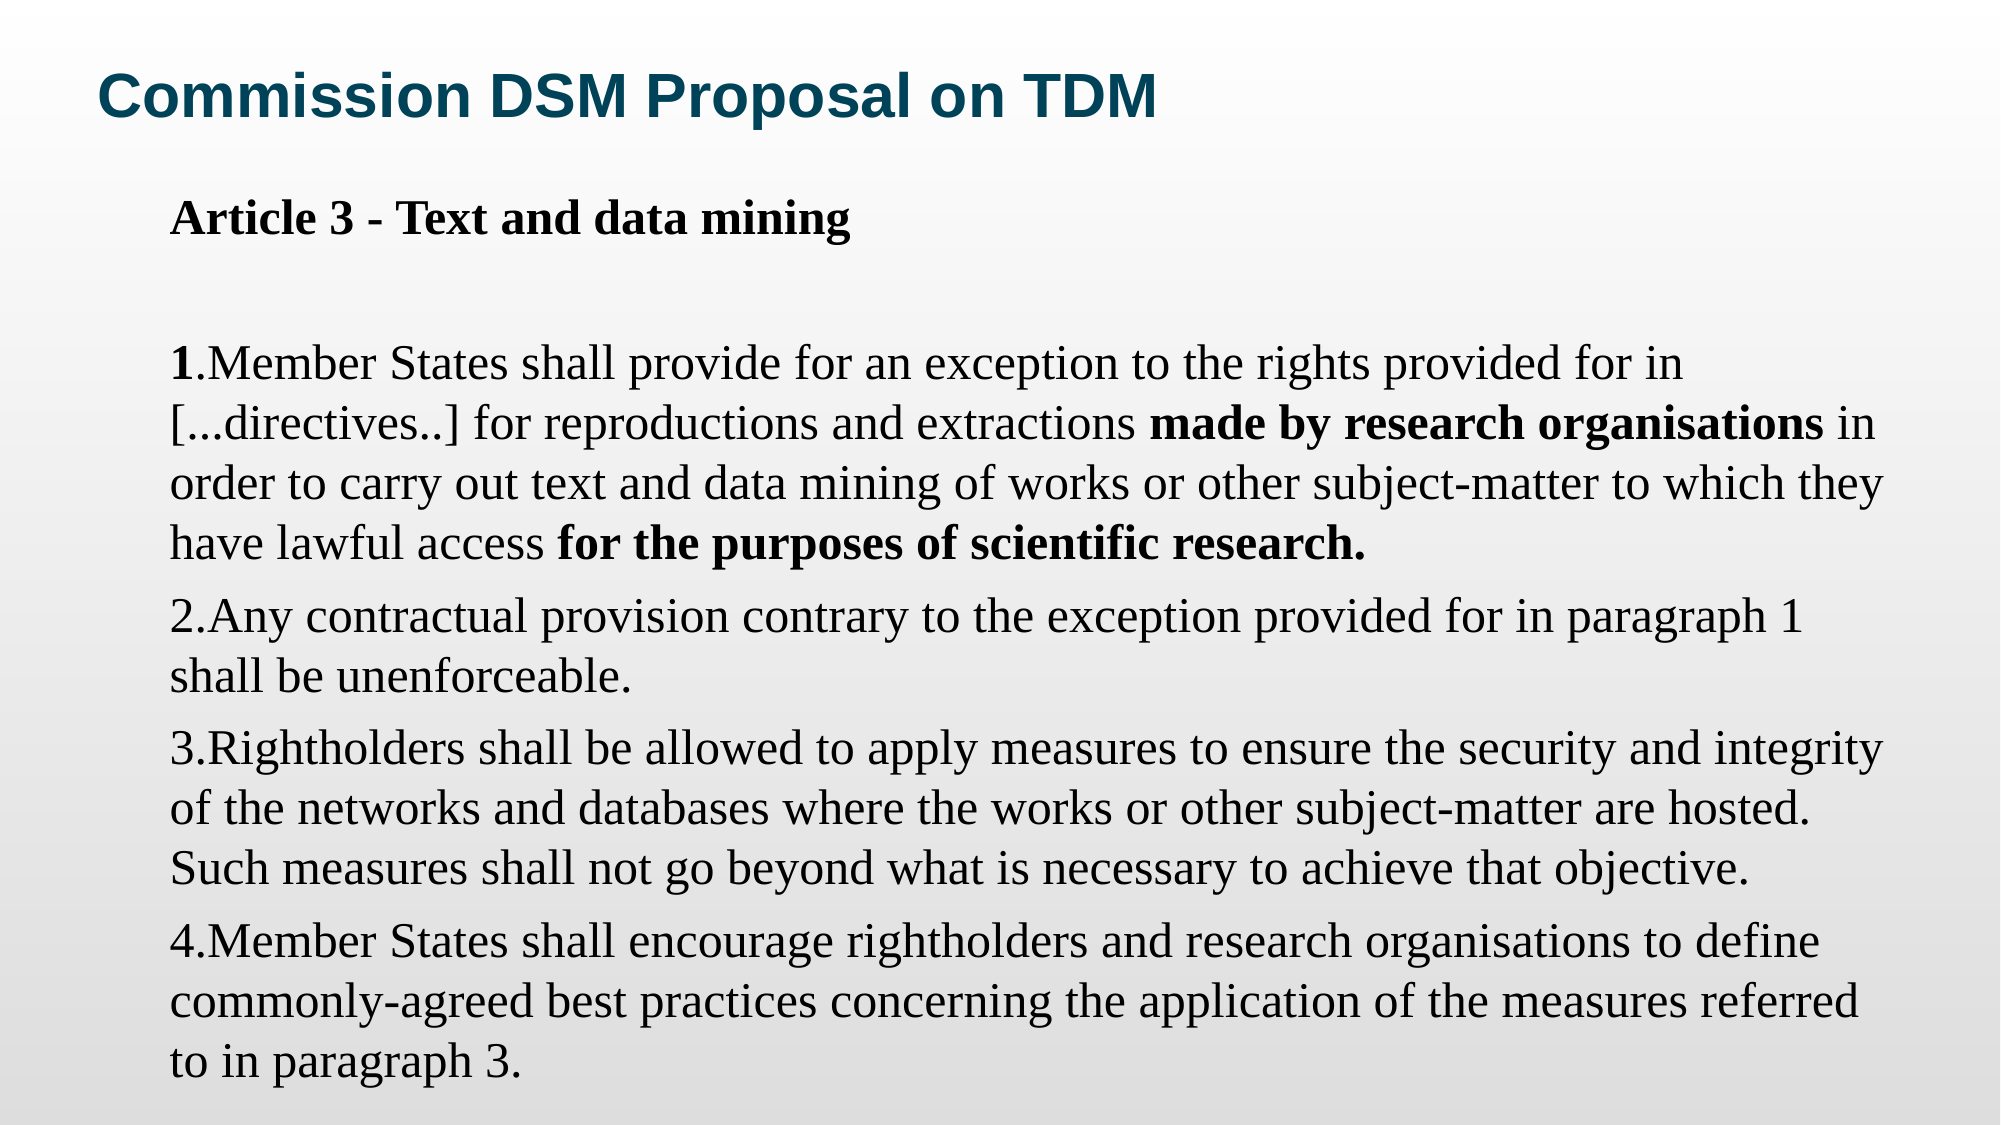

Commission DSM Proposal on TDM
Article 3 - Text and data mining
1.Member States shall provide for an exception to the rights provided for in [...directives..] for reproductions and extractions made by research organisations in order to carry out text and data mining of works or other subject-matter to which they have lawful access for the purposes of scientific research.
2.Any contractual provision contrary to the exception provided for in paragraph 1 shall be unenforceable.
3.Rightholders shall be allowed to apply measures to ensure the security and integrity of the networks and databases where the works or other subject-matter are hosted. Such measures shall not go beyond what is necessary to achieve that objective.
4.Member States shall encourage rightholders and research organisations to define commonly-agreed best practices concerning the application of the measures referred to in paragraph 3.